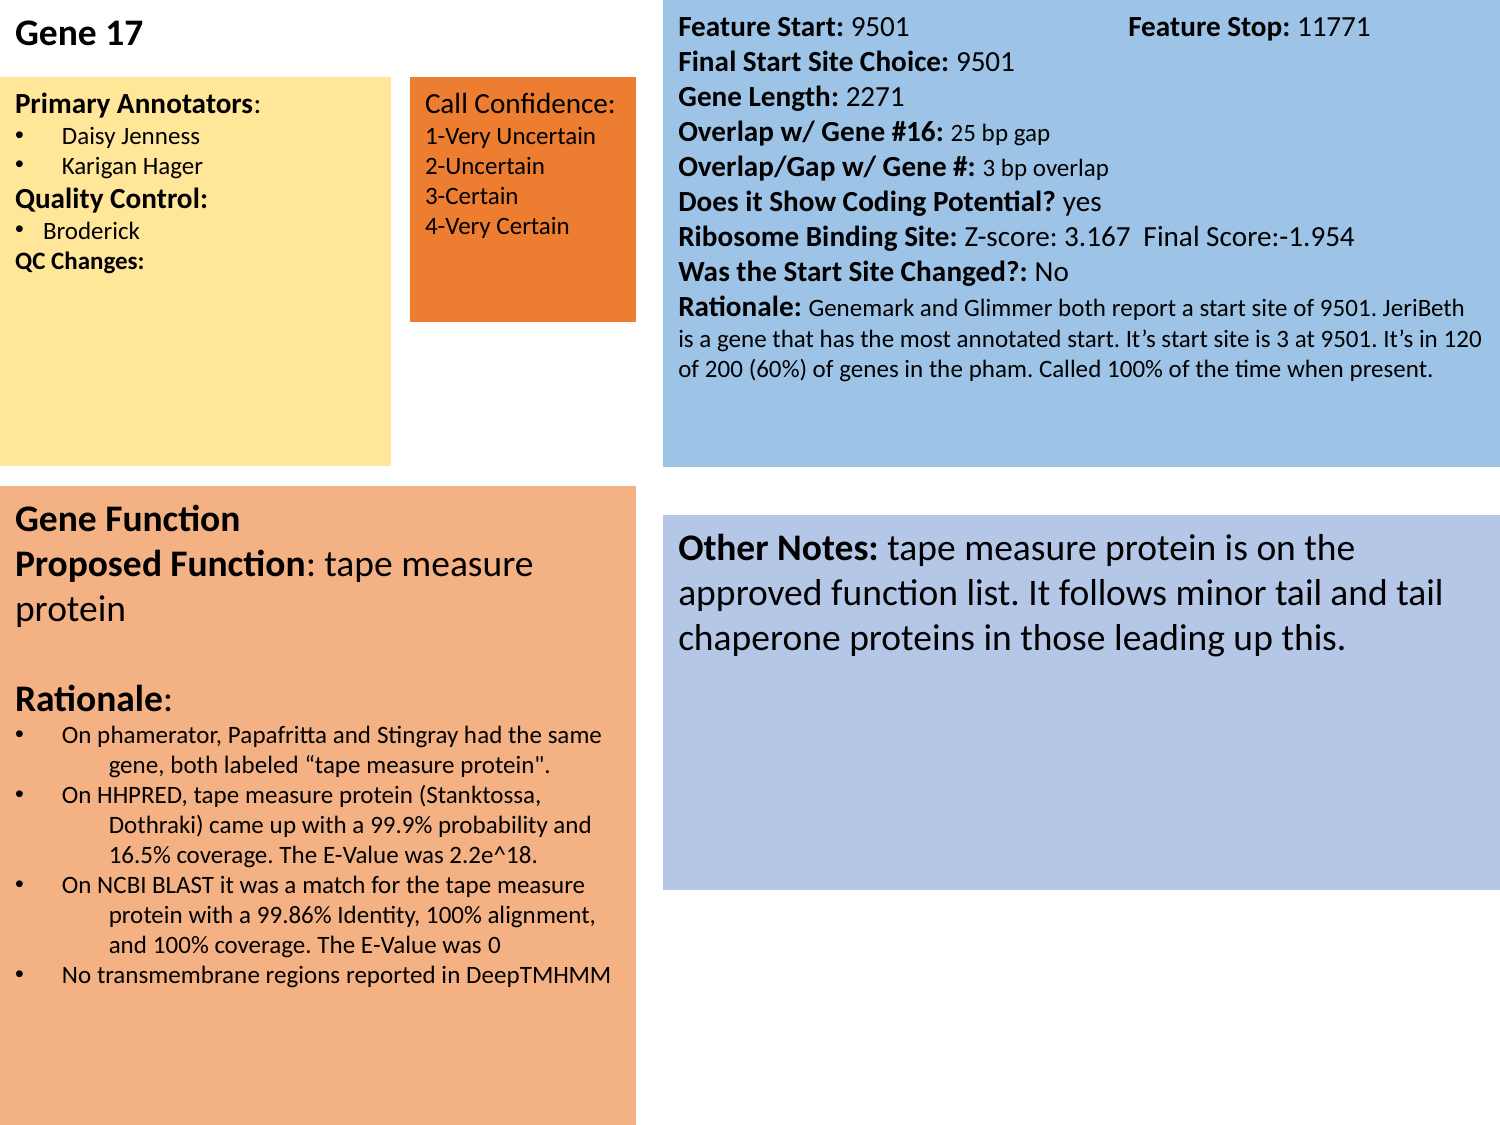

Gene 17
Feature Start: 9501			Feature Stop: 11771
Final Start Site Choice: 9501
Gene Length: 2271
Overlap w/ Gene #16: 25 bp gap
Overlap/Gap w/ Gene #: 3 bp overlap
Does it Show Coding Potential? yes
Ribosome Binding Site: Z-score: 3.167 Final Score:-1.954
Was the Start Site Changed?: No
Rationale: Genemark and Glimmer both report a start site of 9501. JeriBeth is a gene that has the most annotated start. It’s start site is 3 at 9501. It’s in 120 of 200 (60%) of genes in the pham. Called 100% of the time when present.
Primary Annotators:
Daisy Jenness
Karigan Hager
Quality Control:
Broderick
QC Changes:
Call Confidence:
1-Very Uncertain
2-Uncertain
3-Certain
4-Very Certain
Gene Function
Proposed Function: tape measure protein
Rationale:
On phamerator, Papafritta and Stingray had the same gene, both labeled “tape measure protein".
On HHPRED, tape measure protein (Stanktossa, Dothraki) came up with a 99.9% probability and 16.5% coverage. The E-Value was 2.2e^18.
On NCBI BLAST it was a match for the tape measure protein with a 99.86% Identity, 100% alignment, and 100% coverage. The E-Value was 0
No transmembrane regions reported in DeepTMHMM
Other Notes: tape measure protein is on the approved function list. It follows minor tail and tail chaperone proteins in those leading up this.